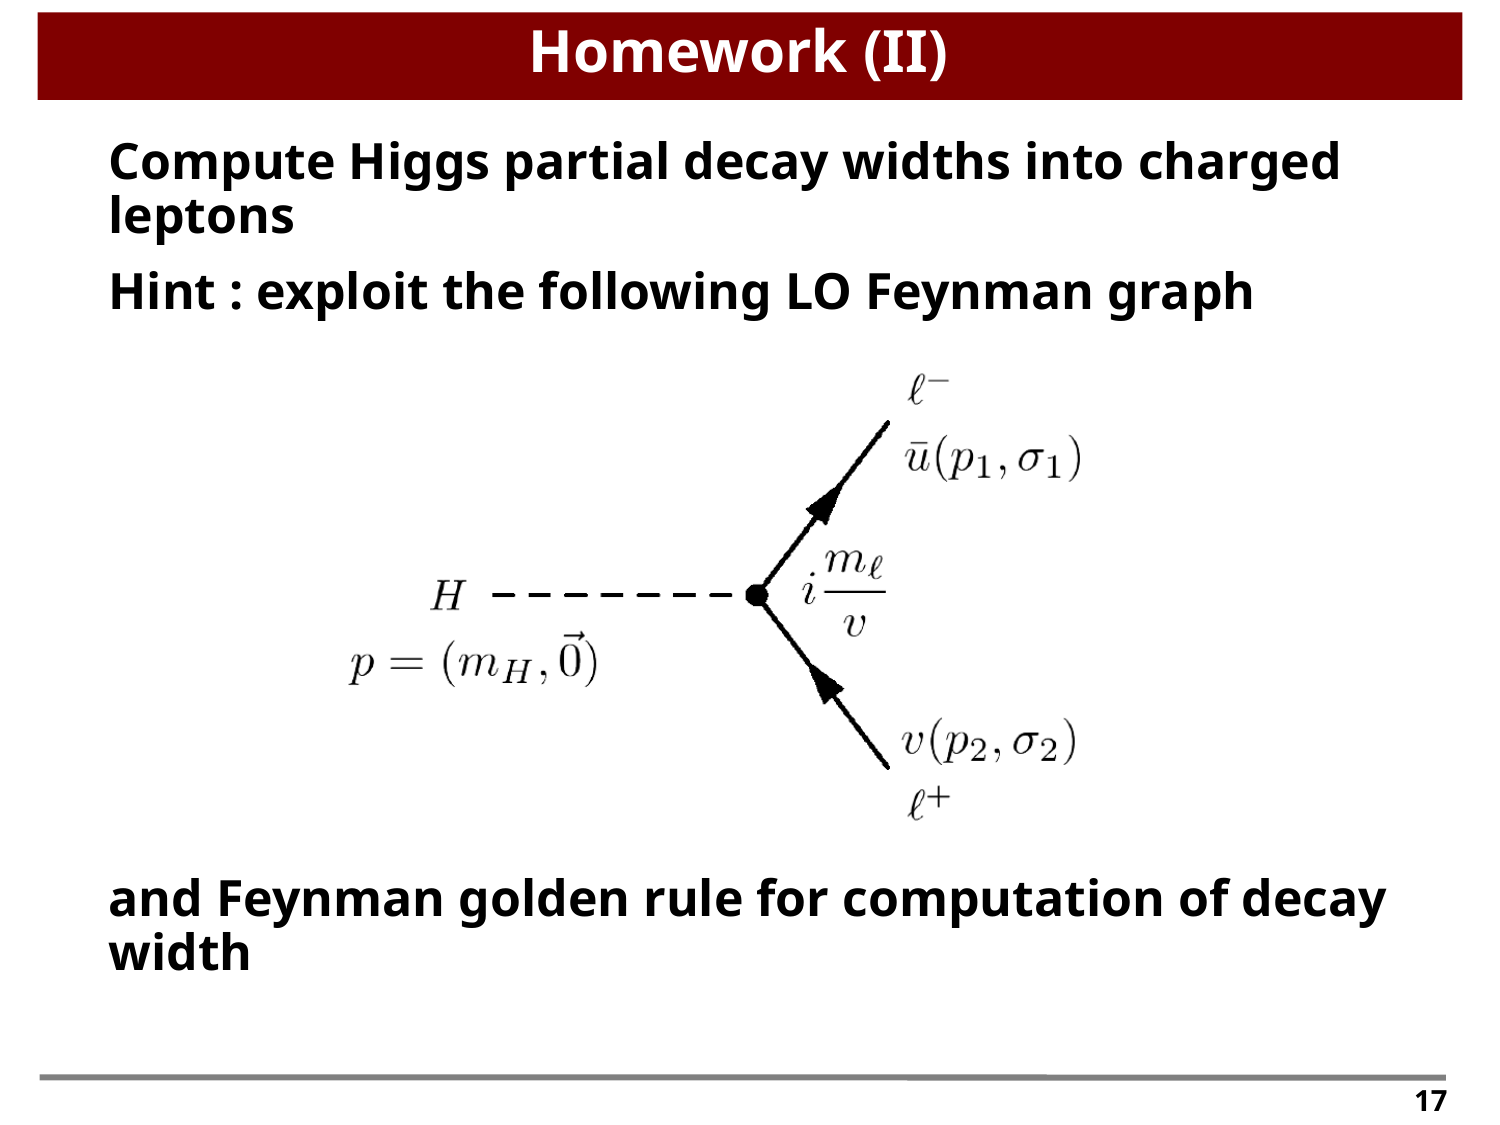

# Homework (II)
 	Compute Higgs partial decay widths into charged leptons
 	Hint : exploit the following LO Feynman graph
 	and Feynman golden rule for computation of decay width